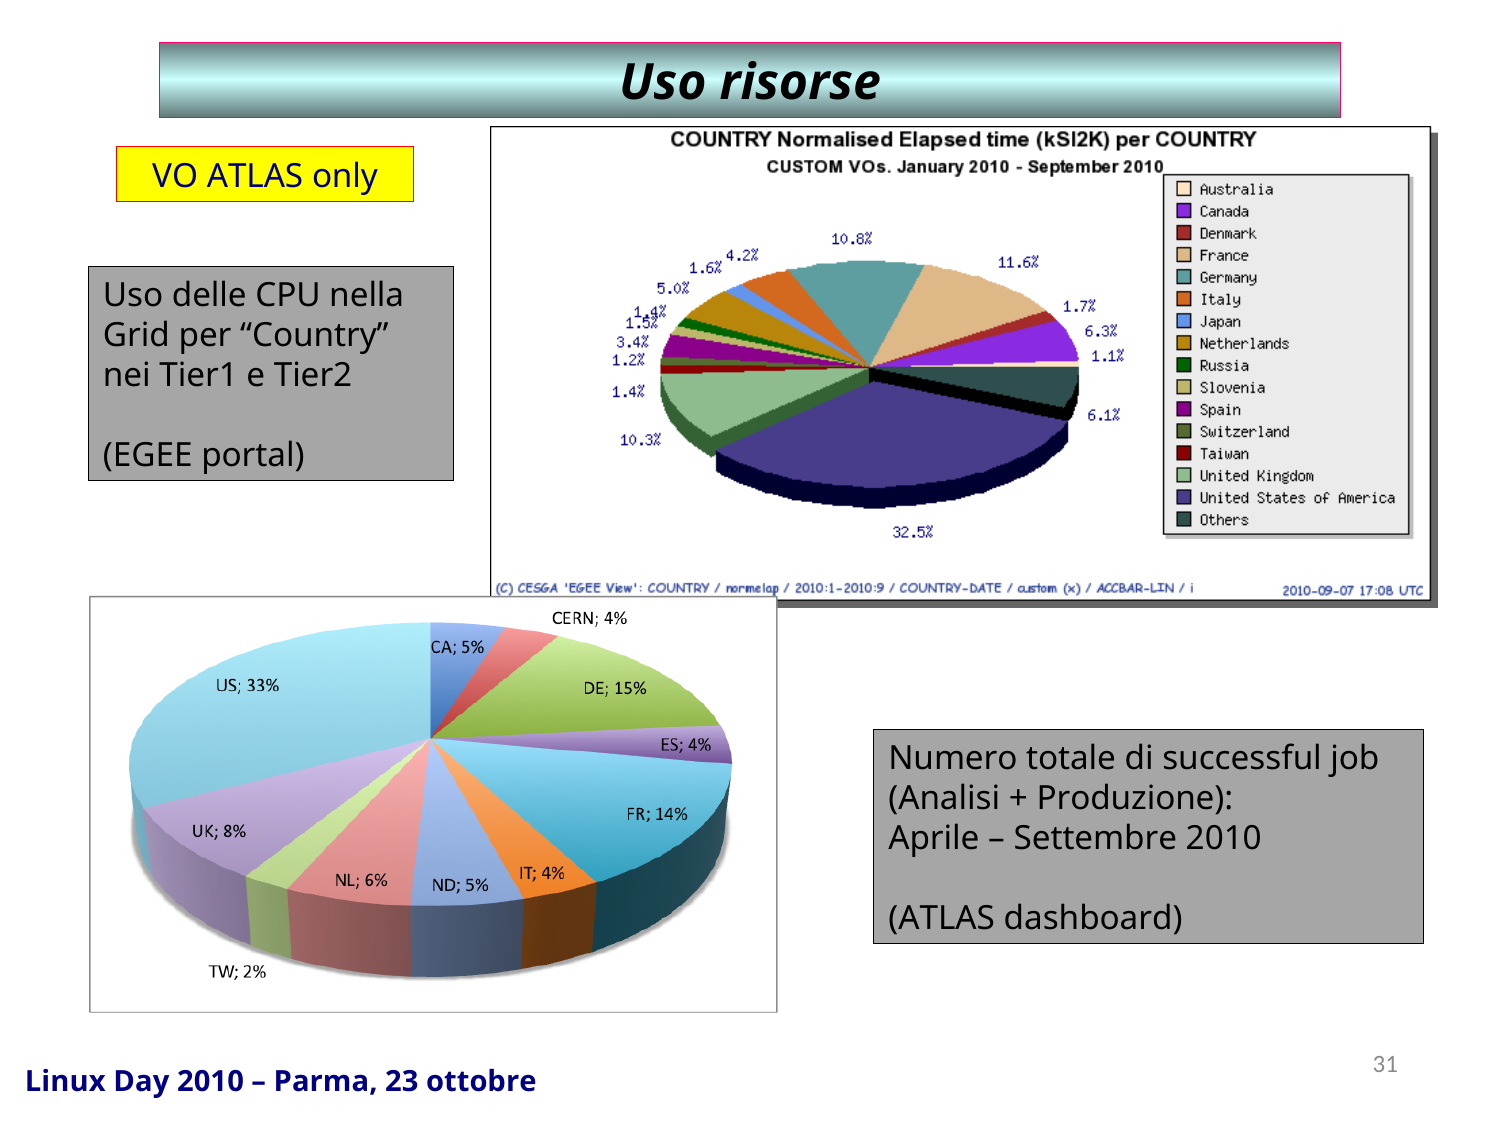

Uso risorse
VO ATLAS only
Uso delle CPU nella Grid per “Country” nei Tier1 e Tier2
(EGEE portal)
Numero totale di successful job
(Analisi + Produzione):
Aprile – Settembre 2010
(ATLAS dashboard)
31